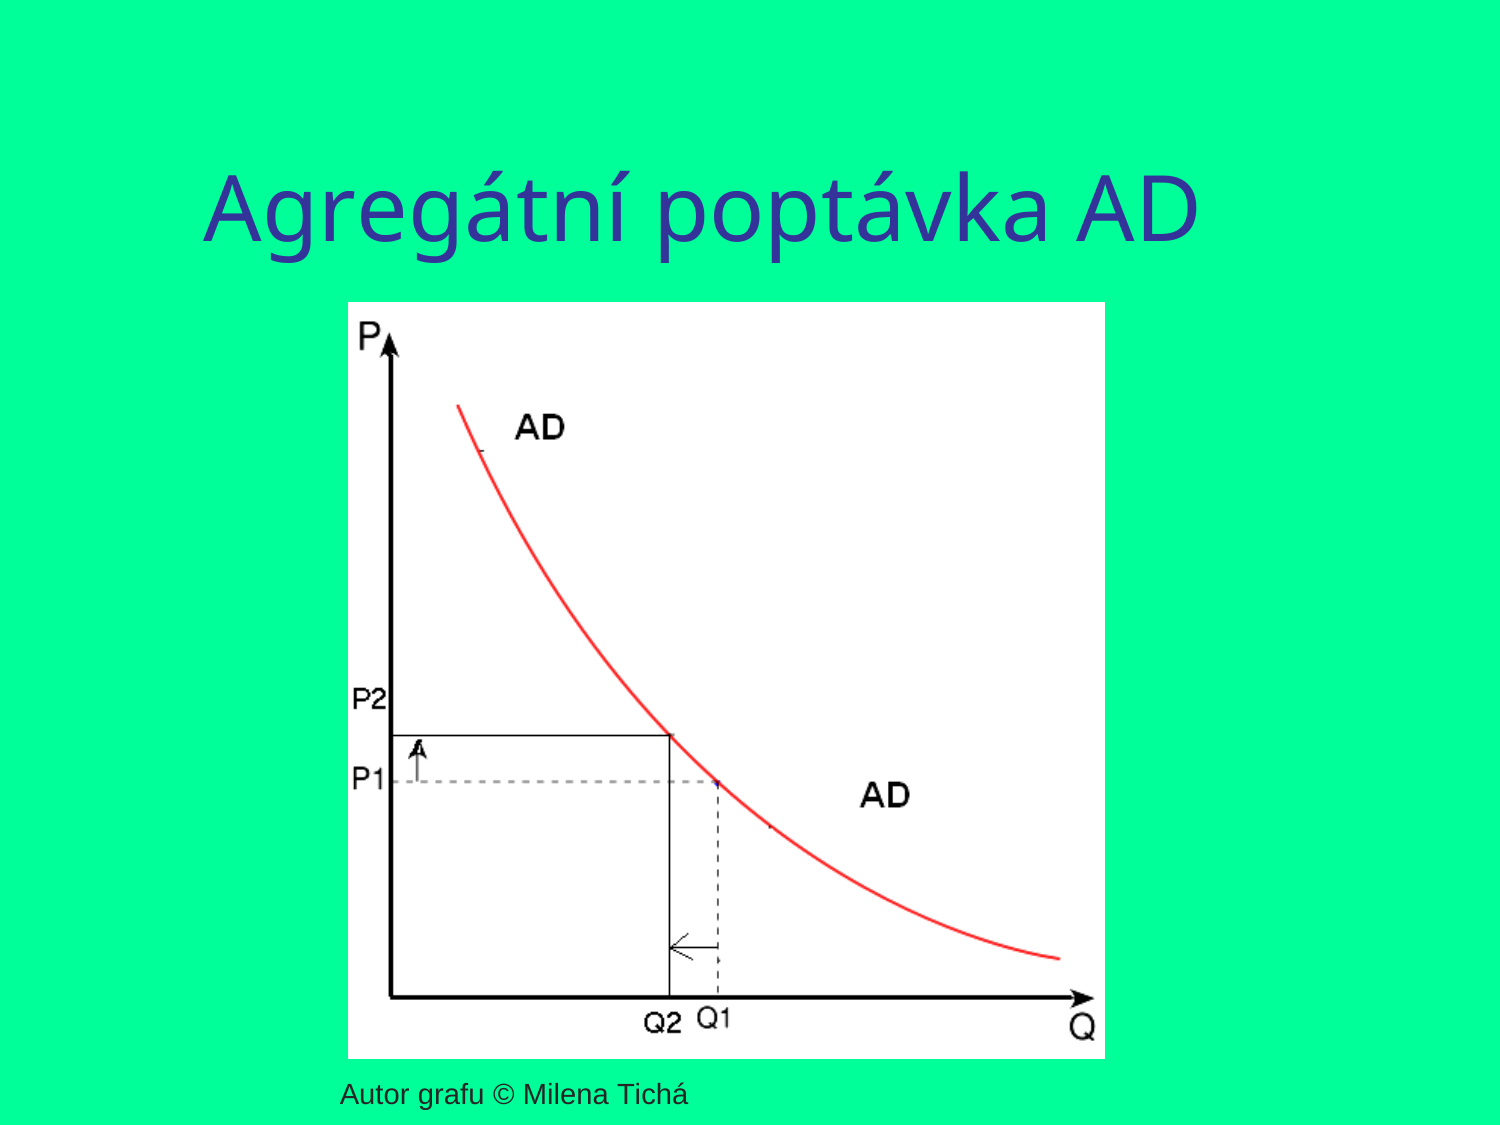

# Agregátní poptávka AD
Autor grafu © Milena Tichá